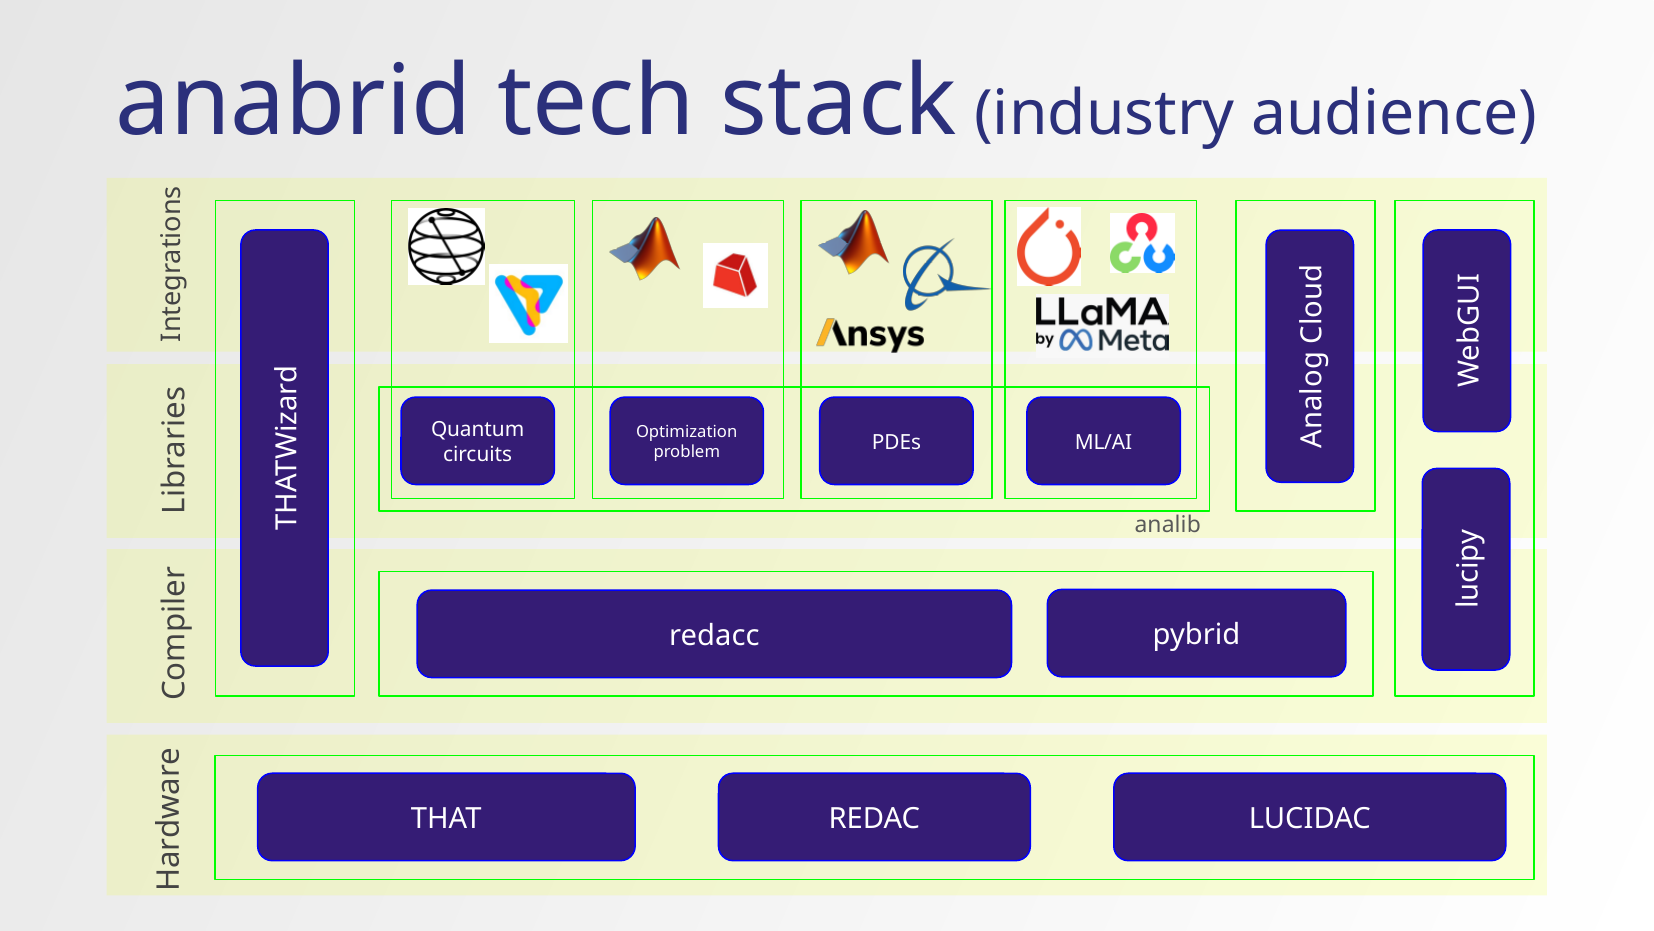

# anabrid tech stack (industry audience)
Integrations
WebGUI
Analog Cloud
Quantum circuits
Optimization problem
PDEs
ML/AI
THATWizard
Libraries
analib
lucipy
pybrid
redacc
Compiler
THAT
REDAC
LUCIDAC
Hardware